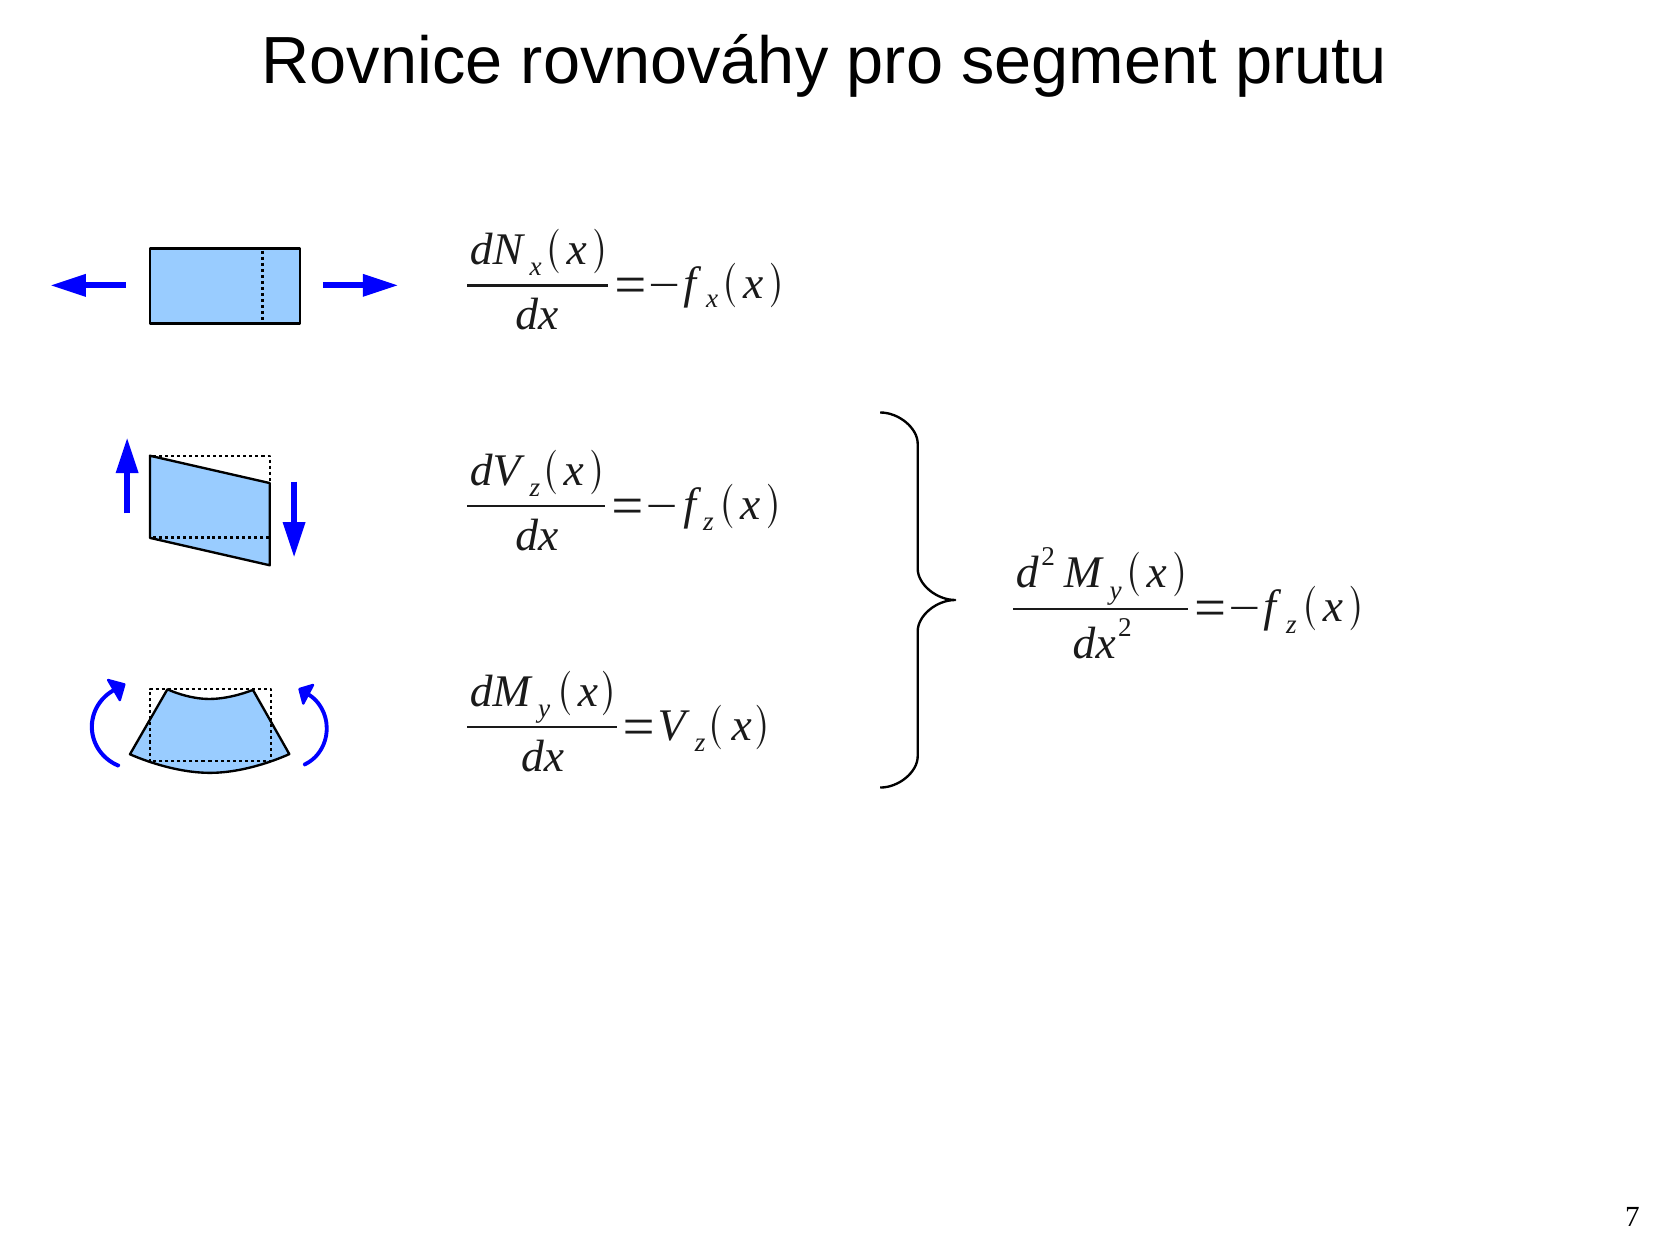

# Rovnice rovnováhy pro segment prutu
7